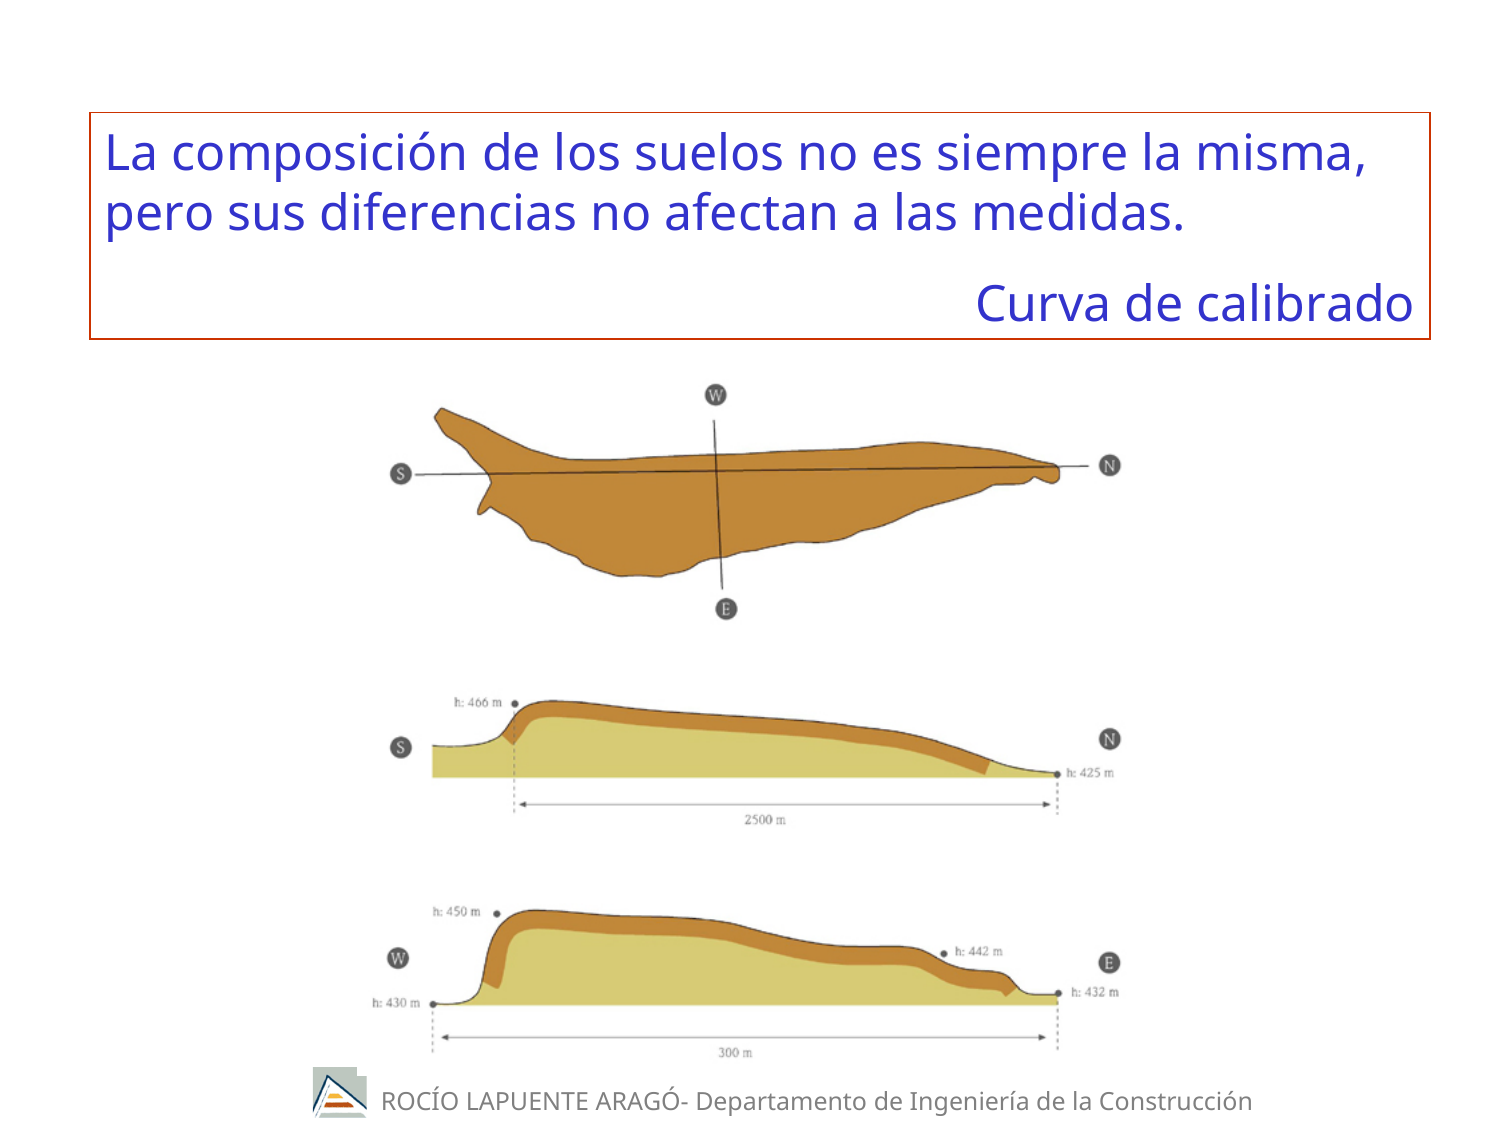

La composición de los suelos no es siempre la misma, pero sus diferencias no afectan a las medidas.
Curva de calibrado